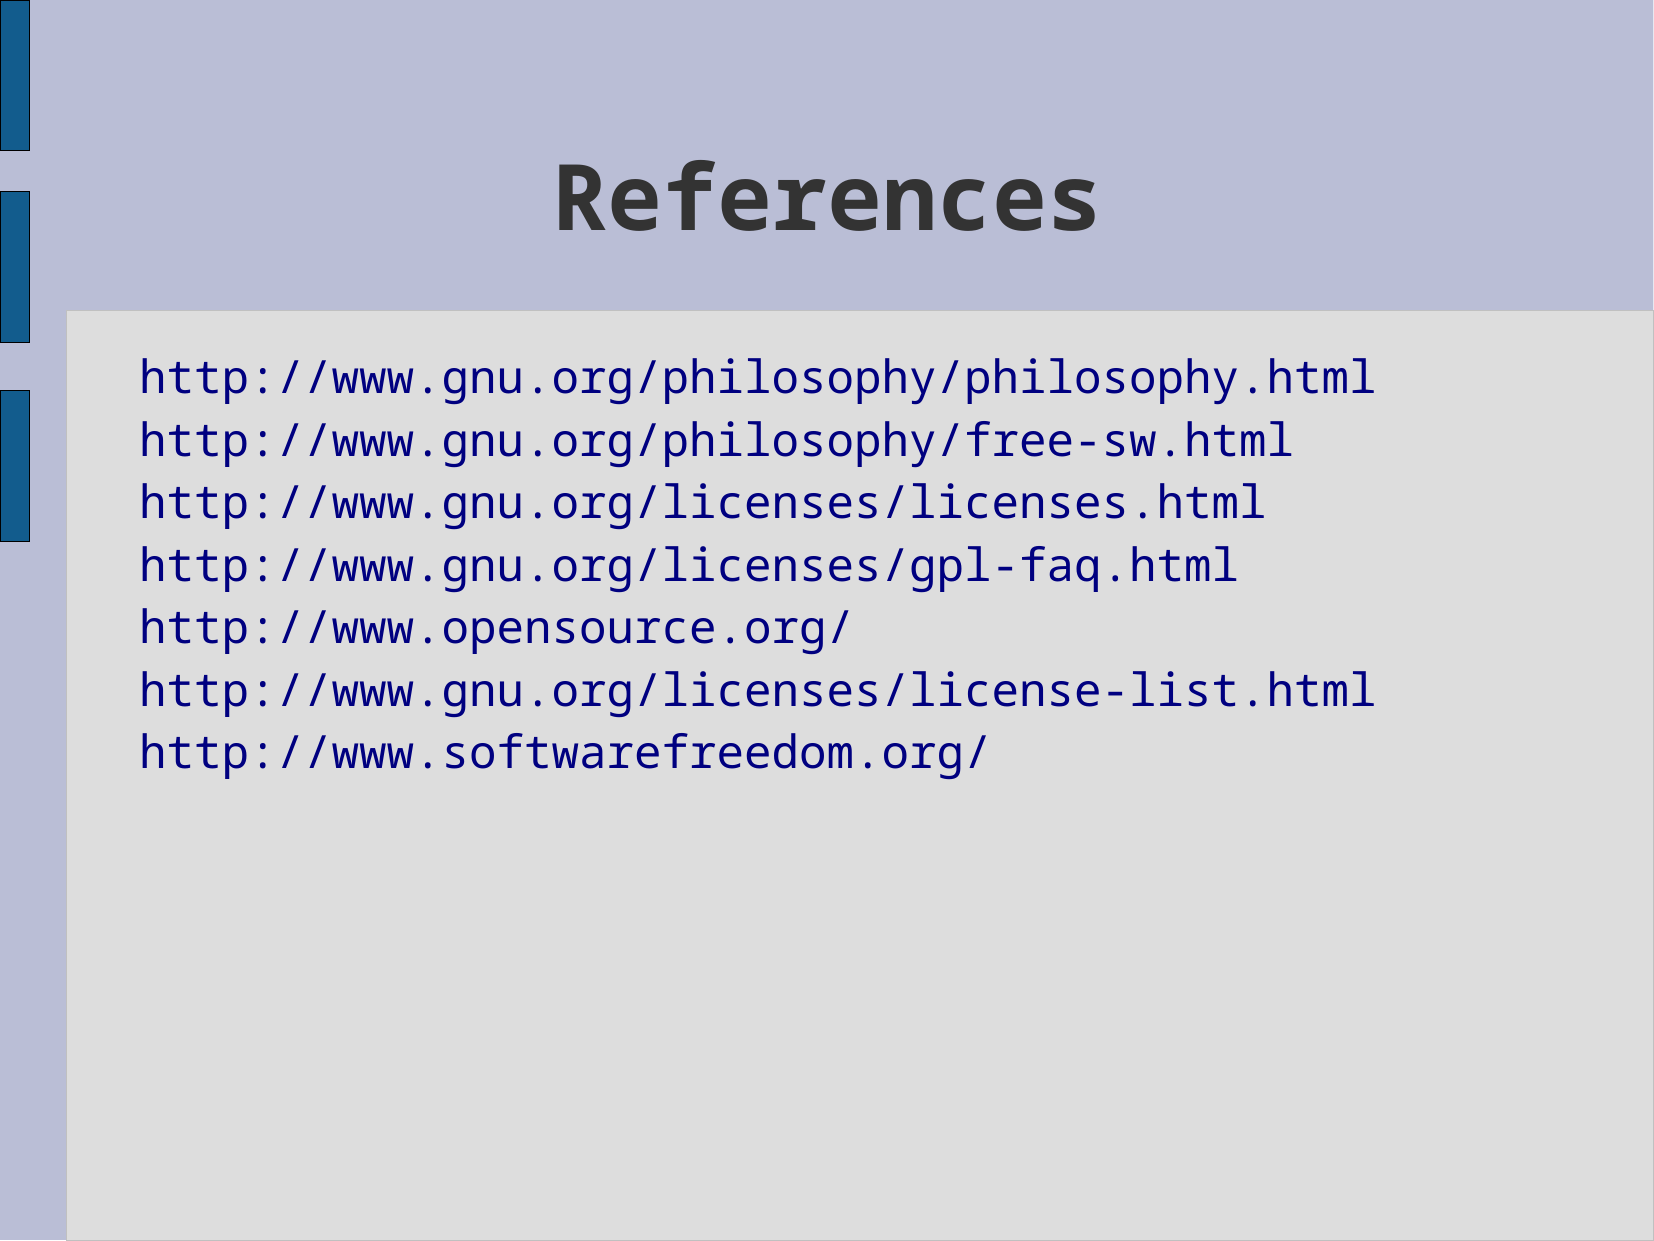

# References
http://www.gnu.org/philosophy/philosophy.html
http://www.gnu.org/philosophy/free-sw.html
http://www.gnu.org/licenses/licenses.html
http://www.gnu.org/licenses/gpl-faq.html
http://www.opensource.org/
http://www.gnu.org/licenses/license-list.html
http://www.softwarefreedom.org/